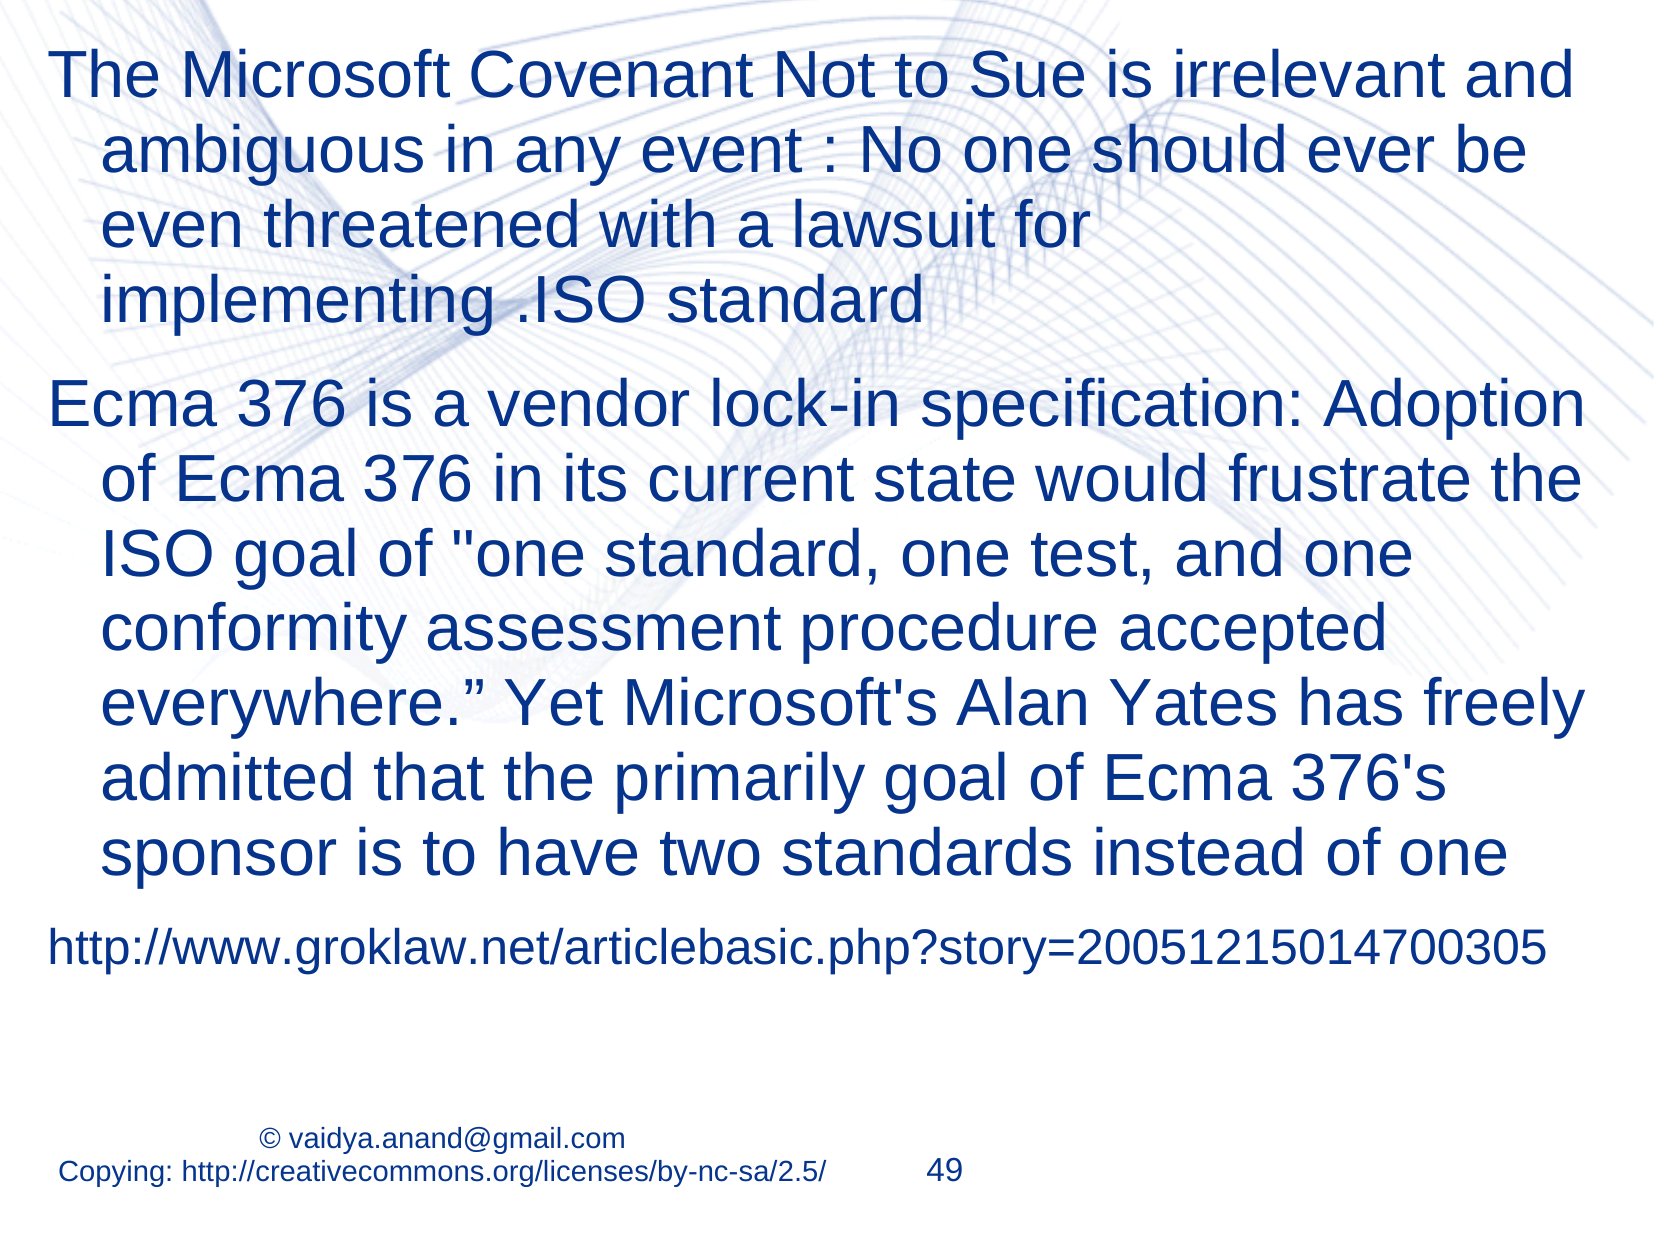

# The Microsoft Covenant Not to Sue is irrelevant and ambiguous in any event : No one should ever be even threatened with a lawsuit for implementing .ISO standard
Ecma 376 is a vendor lock-in specification: Adoption of Ecma 376 in its current state would frustrate the ISO goal of "one standard, one test, and one conformity assessment procedure accepted everywhere.” Yet Microsoft's Alan Yates has freely admitted that the primarily goal of Ecma 376's sponsor is to have two standards instead of one
http://www.groklaw.net/articlebasic.php?story=20051215014700305
http://www.broffice.org
49